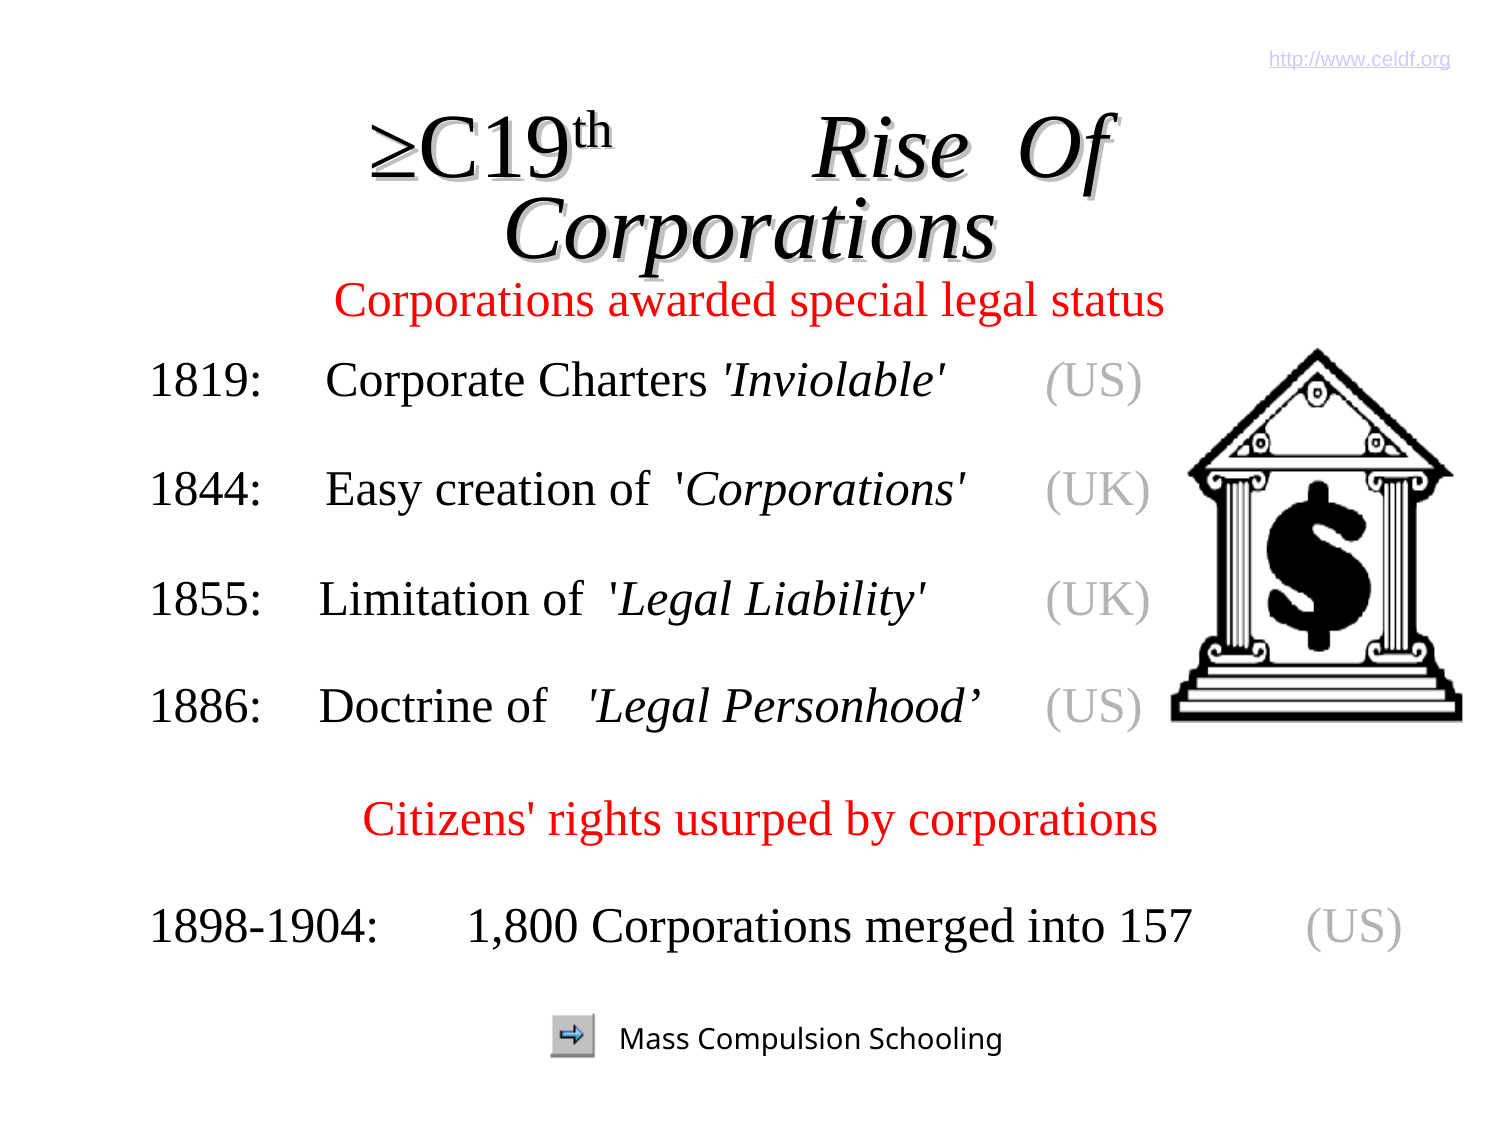

http://www.celdf.org
# ≥C19th Rise Of Corporations
Corporations awarded special legal status
1819: Corporate Charters 'Inviolable'		 (US)‏
1844: Easy creation of 'Corporations'	 (UK)‏
1855:	 Limitation of 'Legal Liability' 		 (UK)‏
1886:	 Doctrine of 'Legal Personhood’	 (US)‏
Citizens' rights usurped by corporations
1898-1904:	 1,800 Corporations merged into 157 (US)‏
 Mass Compulsion Schooling